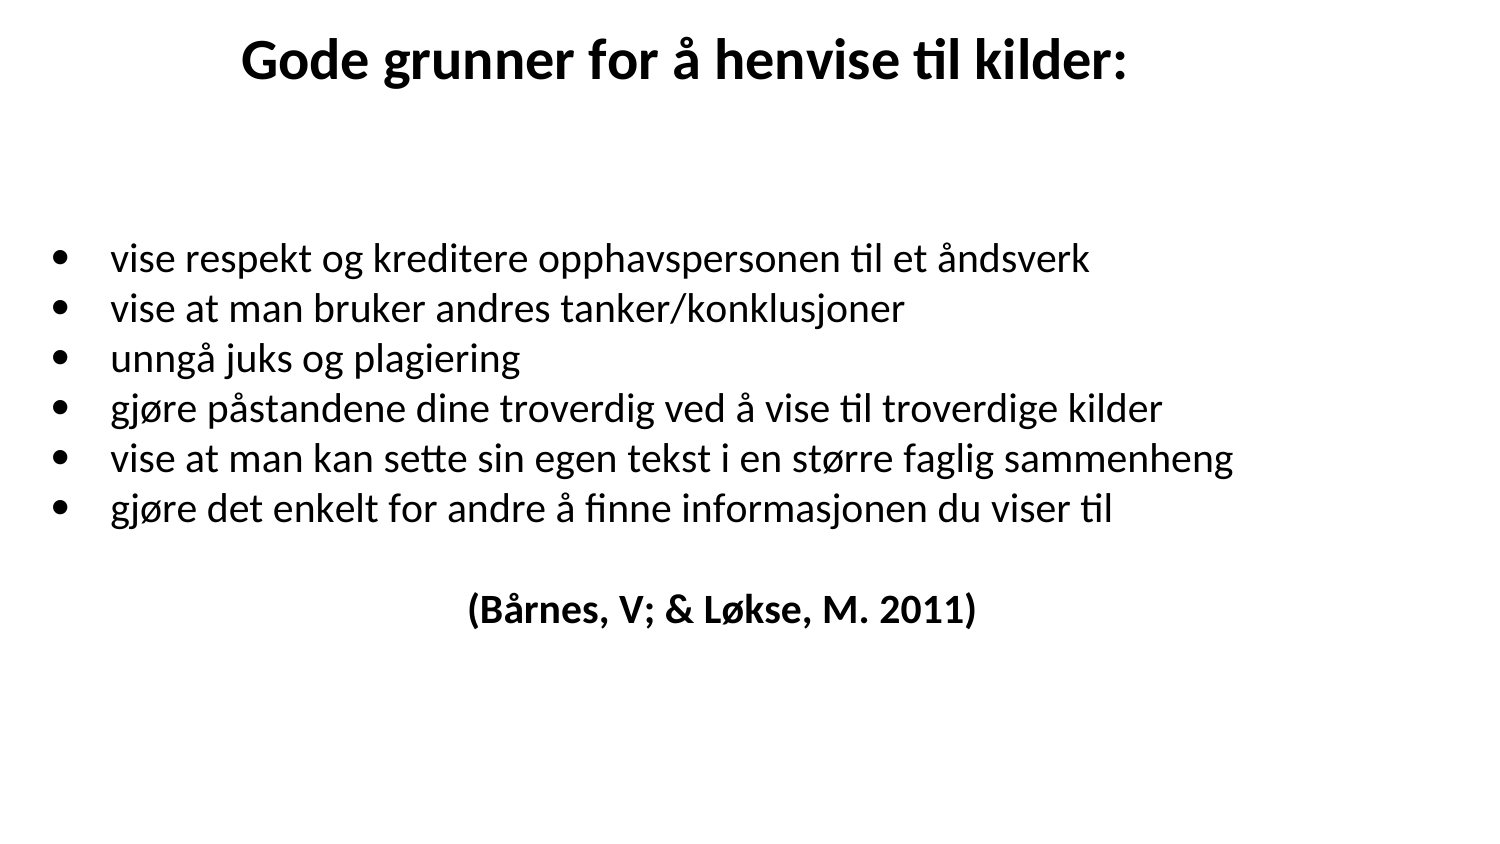

Gode grunner for å henvise til kilder:
vise respekt og kreditere opphavspersonen til et åndsverk
vise at man bruker andres tanker/konklusjoner
unngå juks og plagiering
gjøre påstandene dine troverdig ved å vise til troverdige kilder
vise at man kan sette sin egen tekst i en større faglig sammenheng
gjøre det enkelt for andre å finne informasjonen du viser til
(Bårnes, V; & Løkse, M. 2011)
#